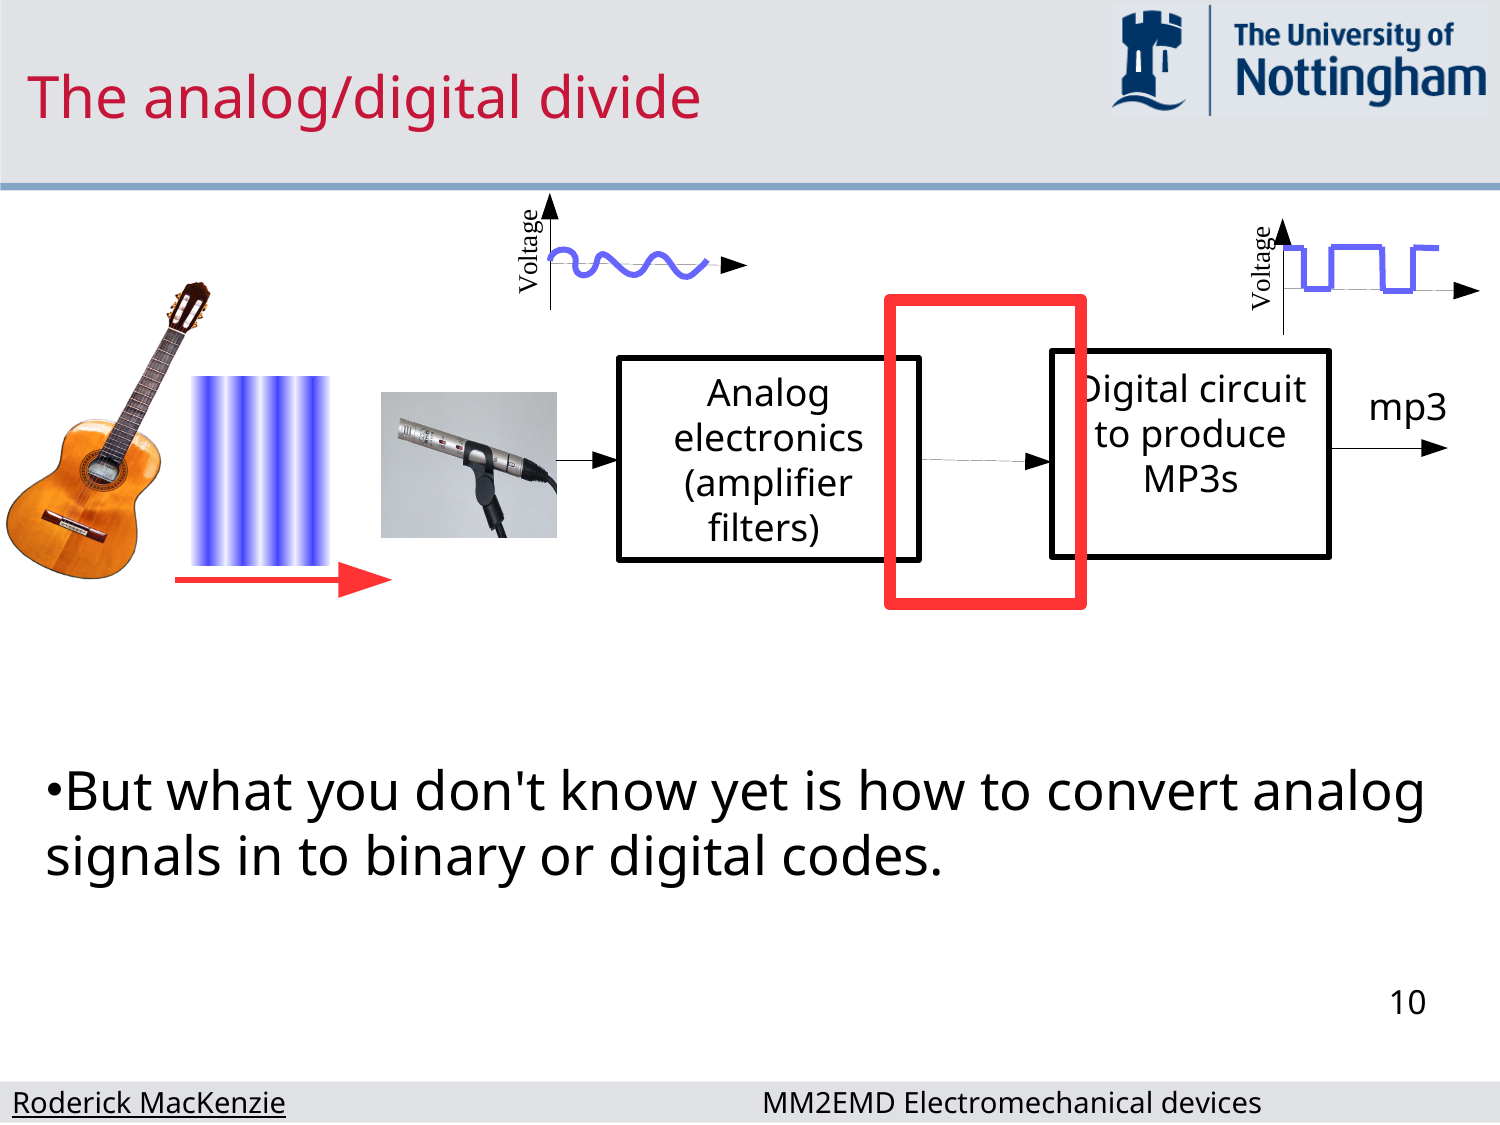

# The analog/digital divide
Voltage
Voltage
Digital circuit to produce MP3s
Analog
electronics
(amplifier
filters)
mp3
But what you don't know yet is how to convert analog signals in to binary or digital codes.